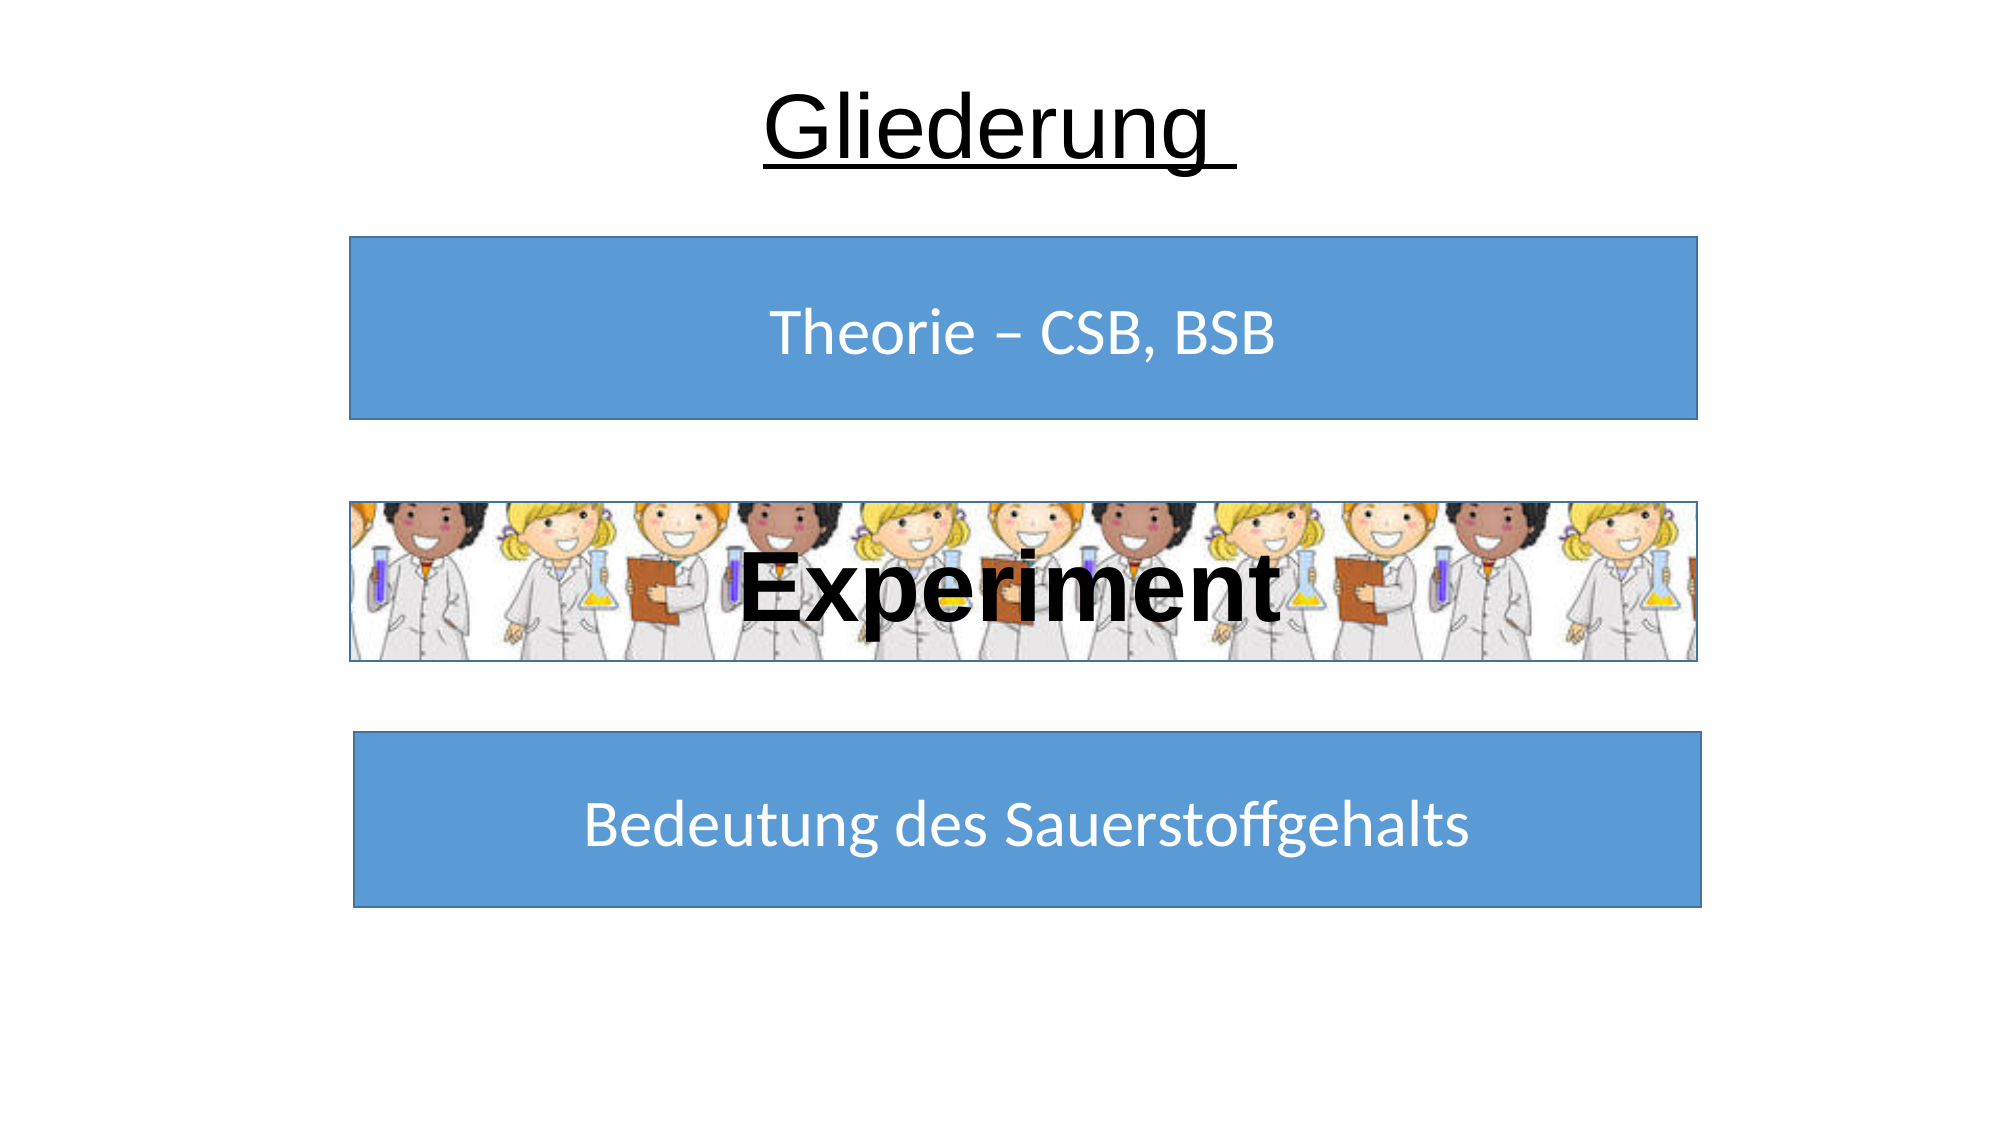

# Gliederung
Theorie – CSB, BSB
Experiment
Bedeutung des Sauerstoffgehalts